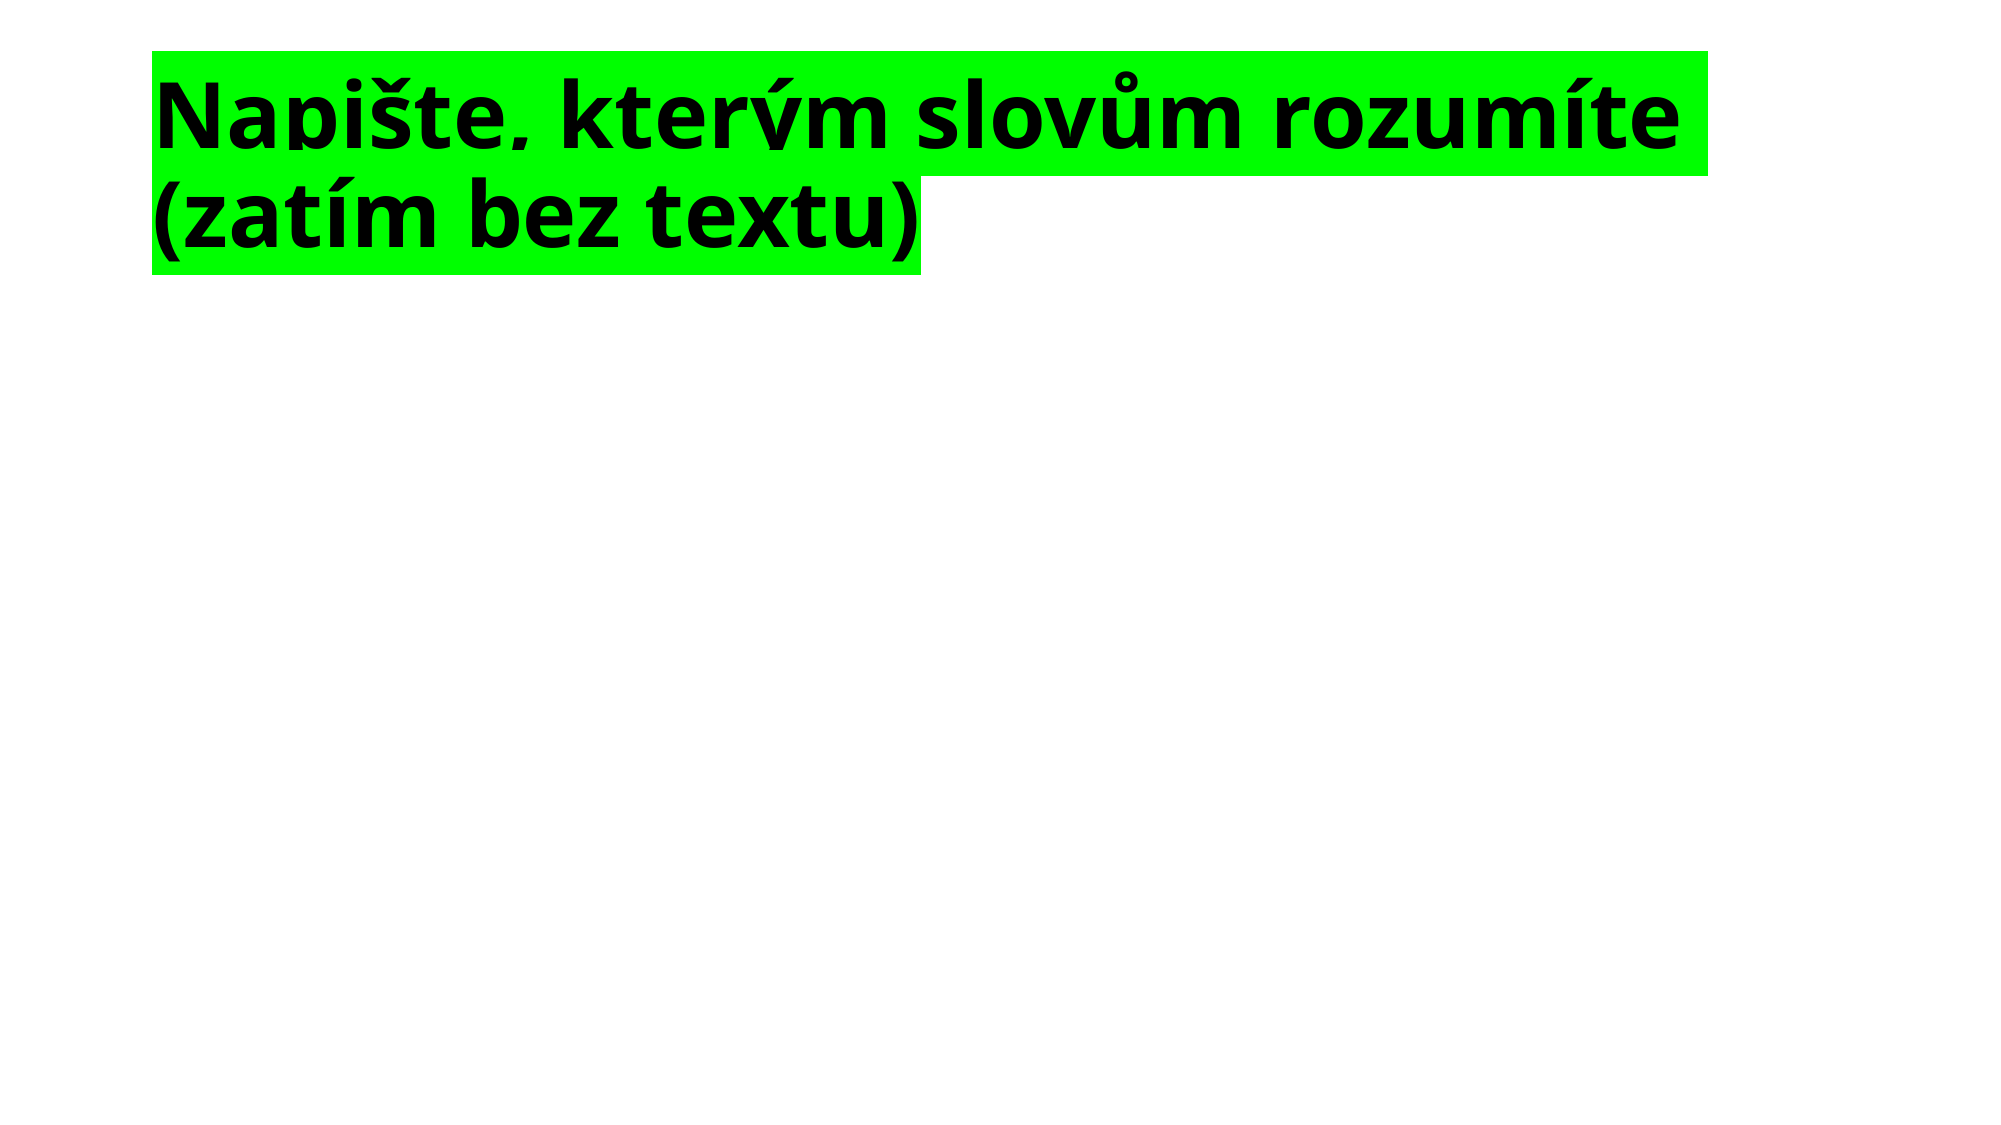

# Napište, kterým slovům rozumíte (zatím bez textu)